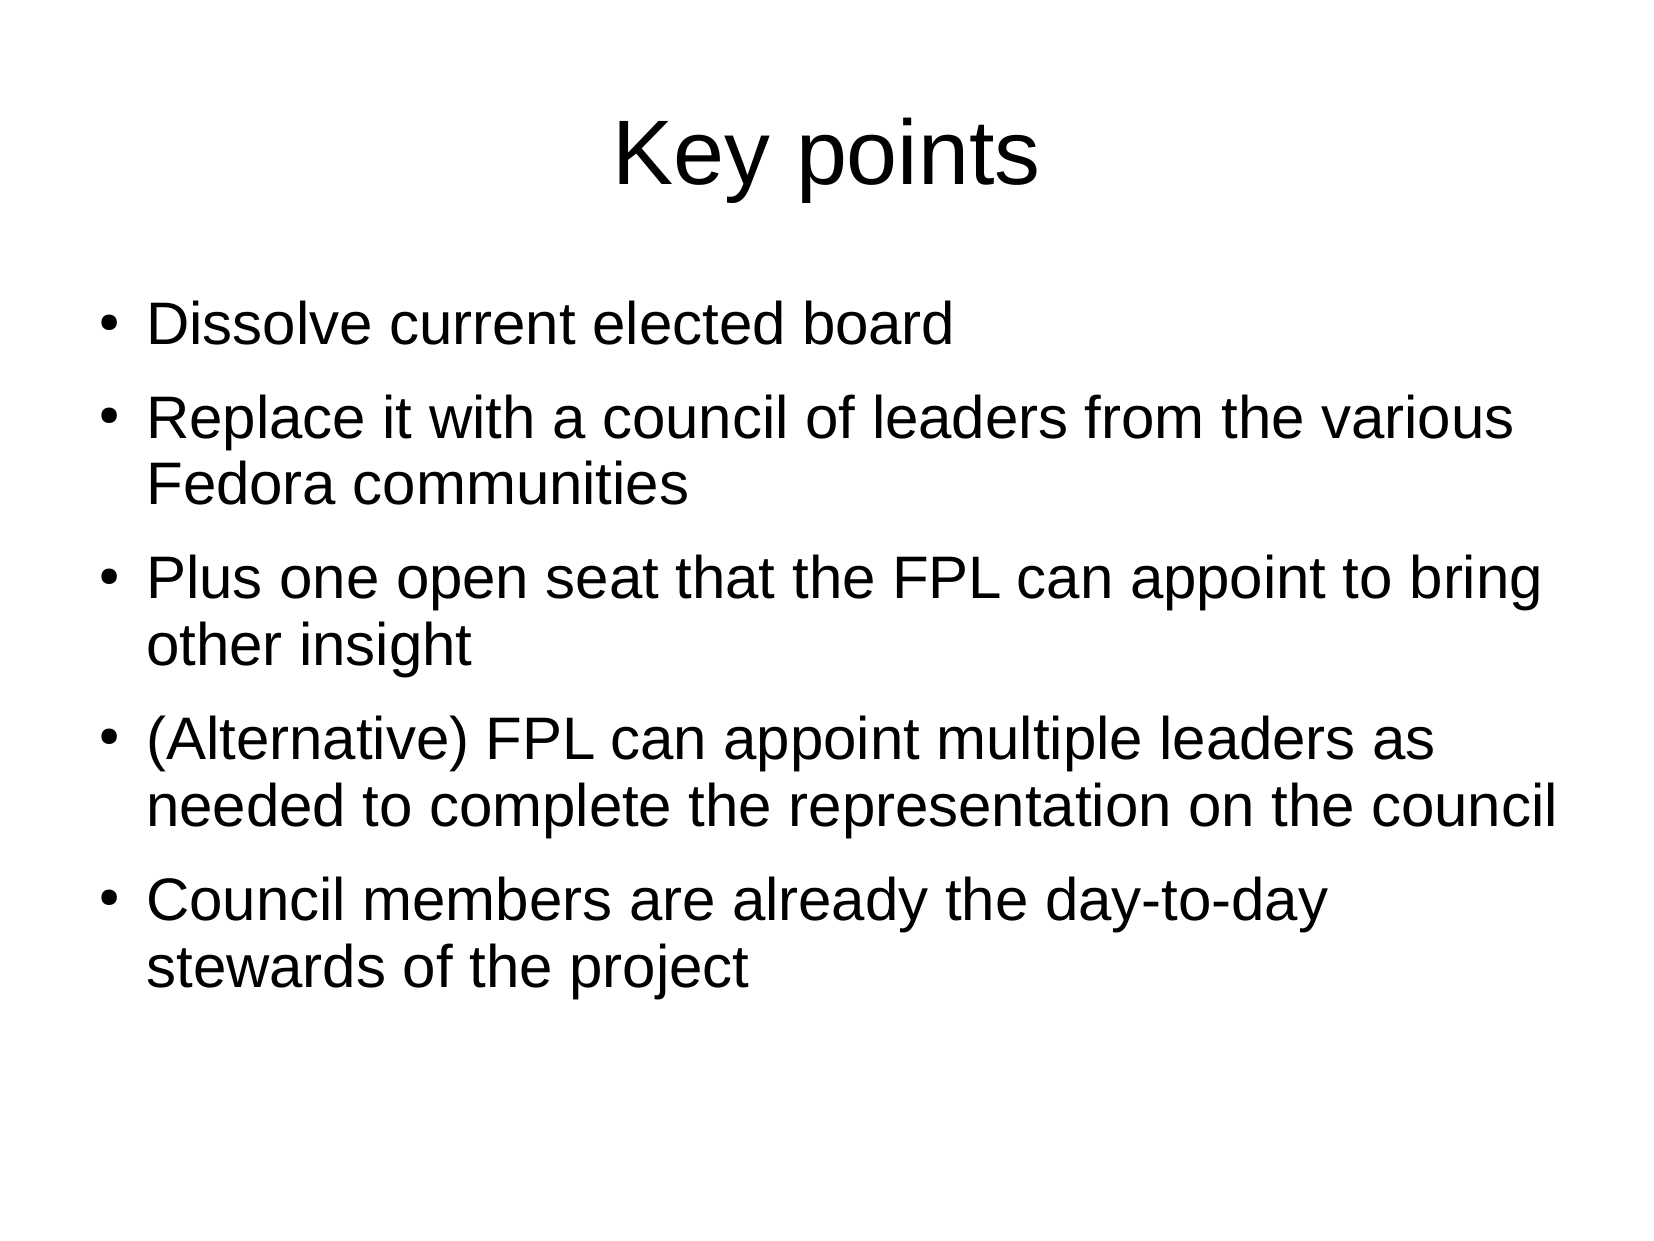

# Key points
Dissolve current elected board
Replace it with a council of leaders from the various Fedora communities
Plus one open seat that the FPL can appoint to bring other insight
(Alternative) FPL can appoint multiple leaders as needed to complete the representation on the council
Council members are already the day-to-day stewards of the project